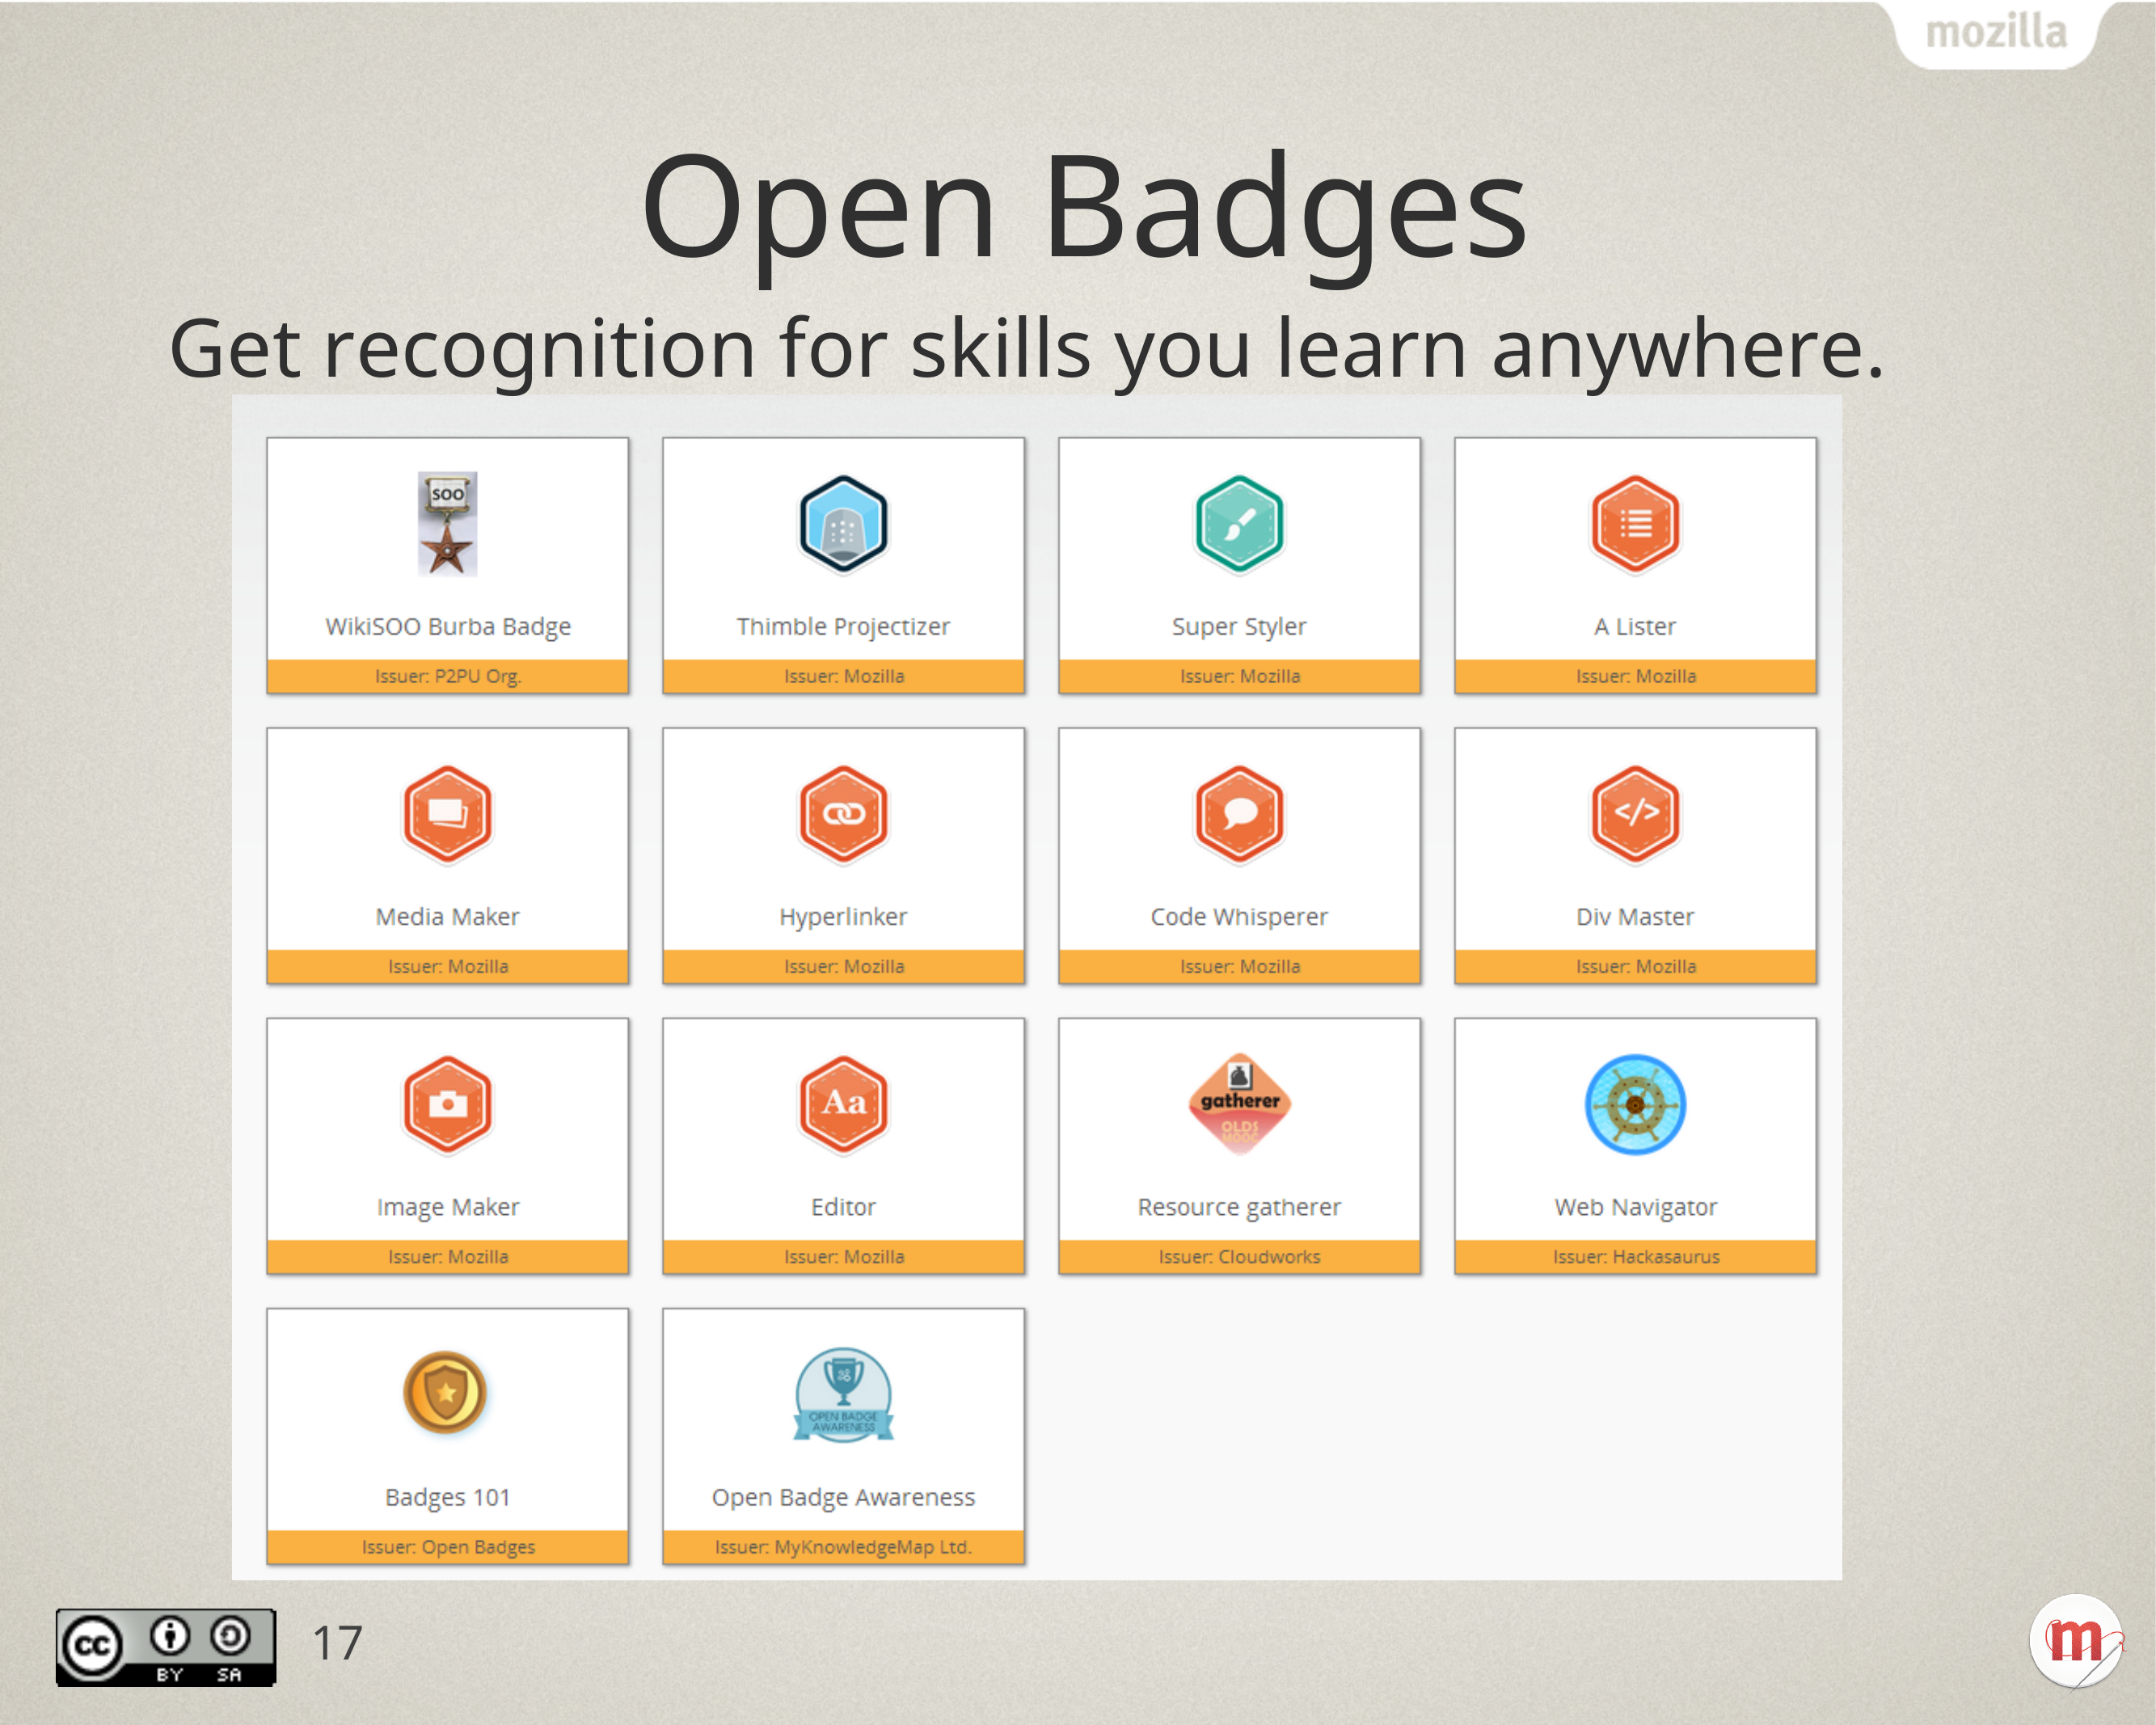

# Open Badges
Get recognition for skills you learn anywhere.
17